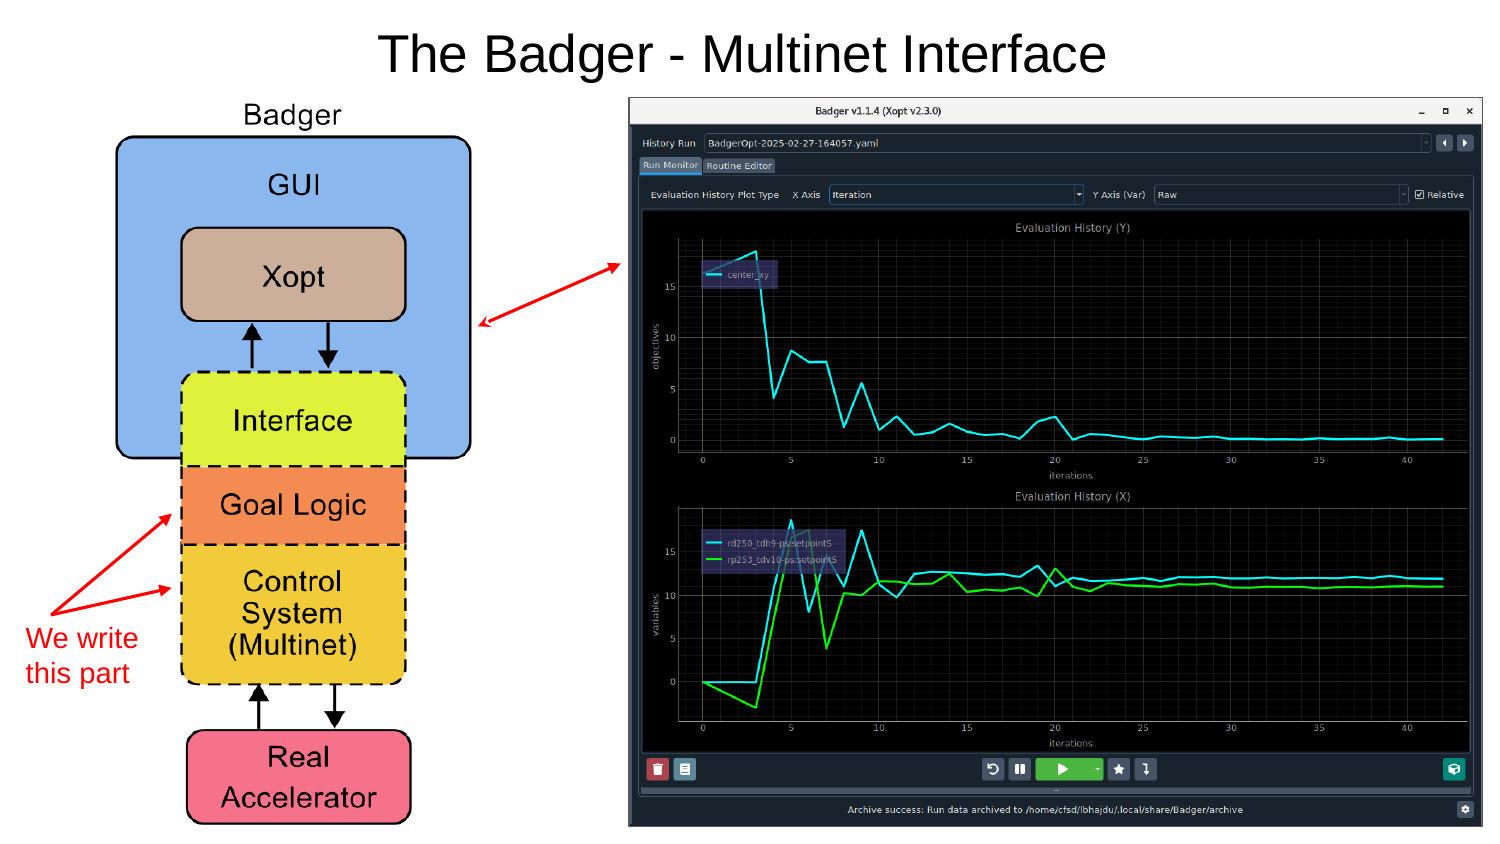

# The Badger - Multinet Interface
We write this part